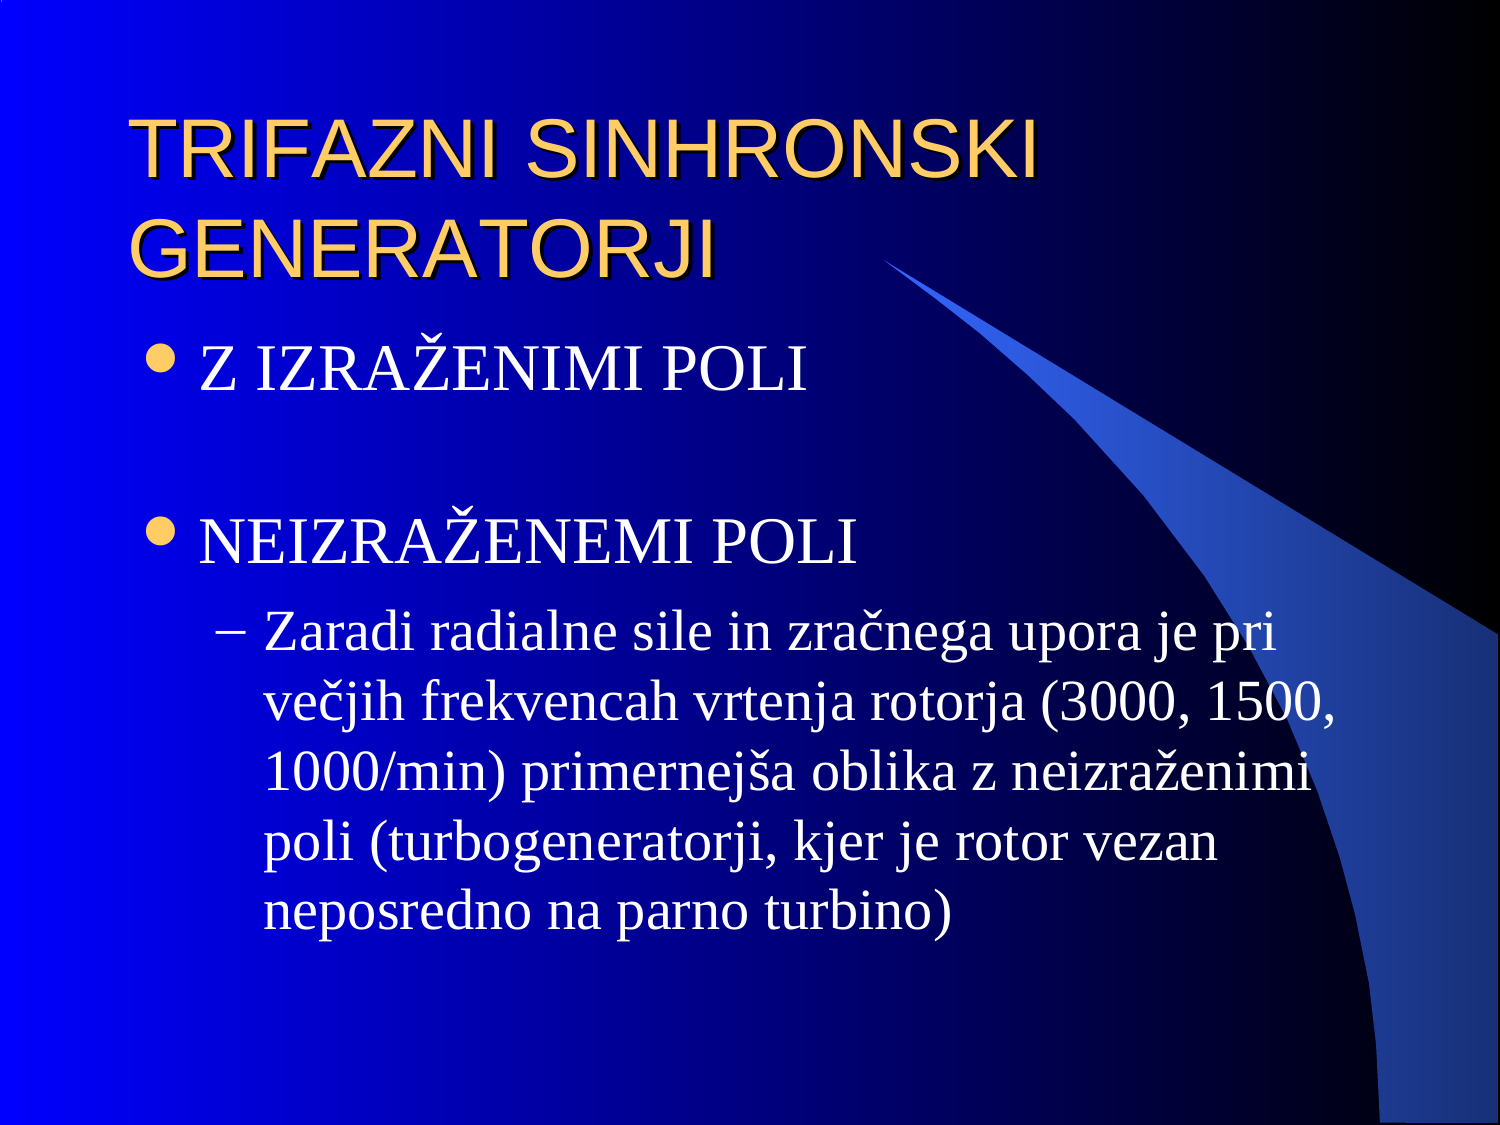

# TRIFAZNI SINHRONSKI GENERATORJI
Z IZRAŽENIMI POLI
NEIZRAŽENEMI POLI
Zaradi radialne sile in zračnega upora je pri večjih frekvencah vrtenja rotorja (3000, 1500, 1000/min) primernejša oblika z neizraženimi poli (turbogeneratorji, kjer je rotor vezan neposredno na parno turbino)